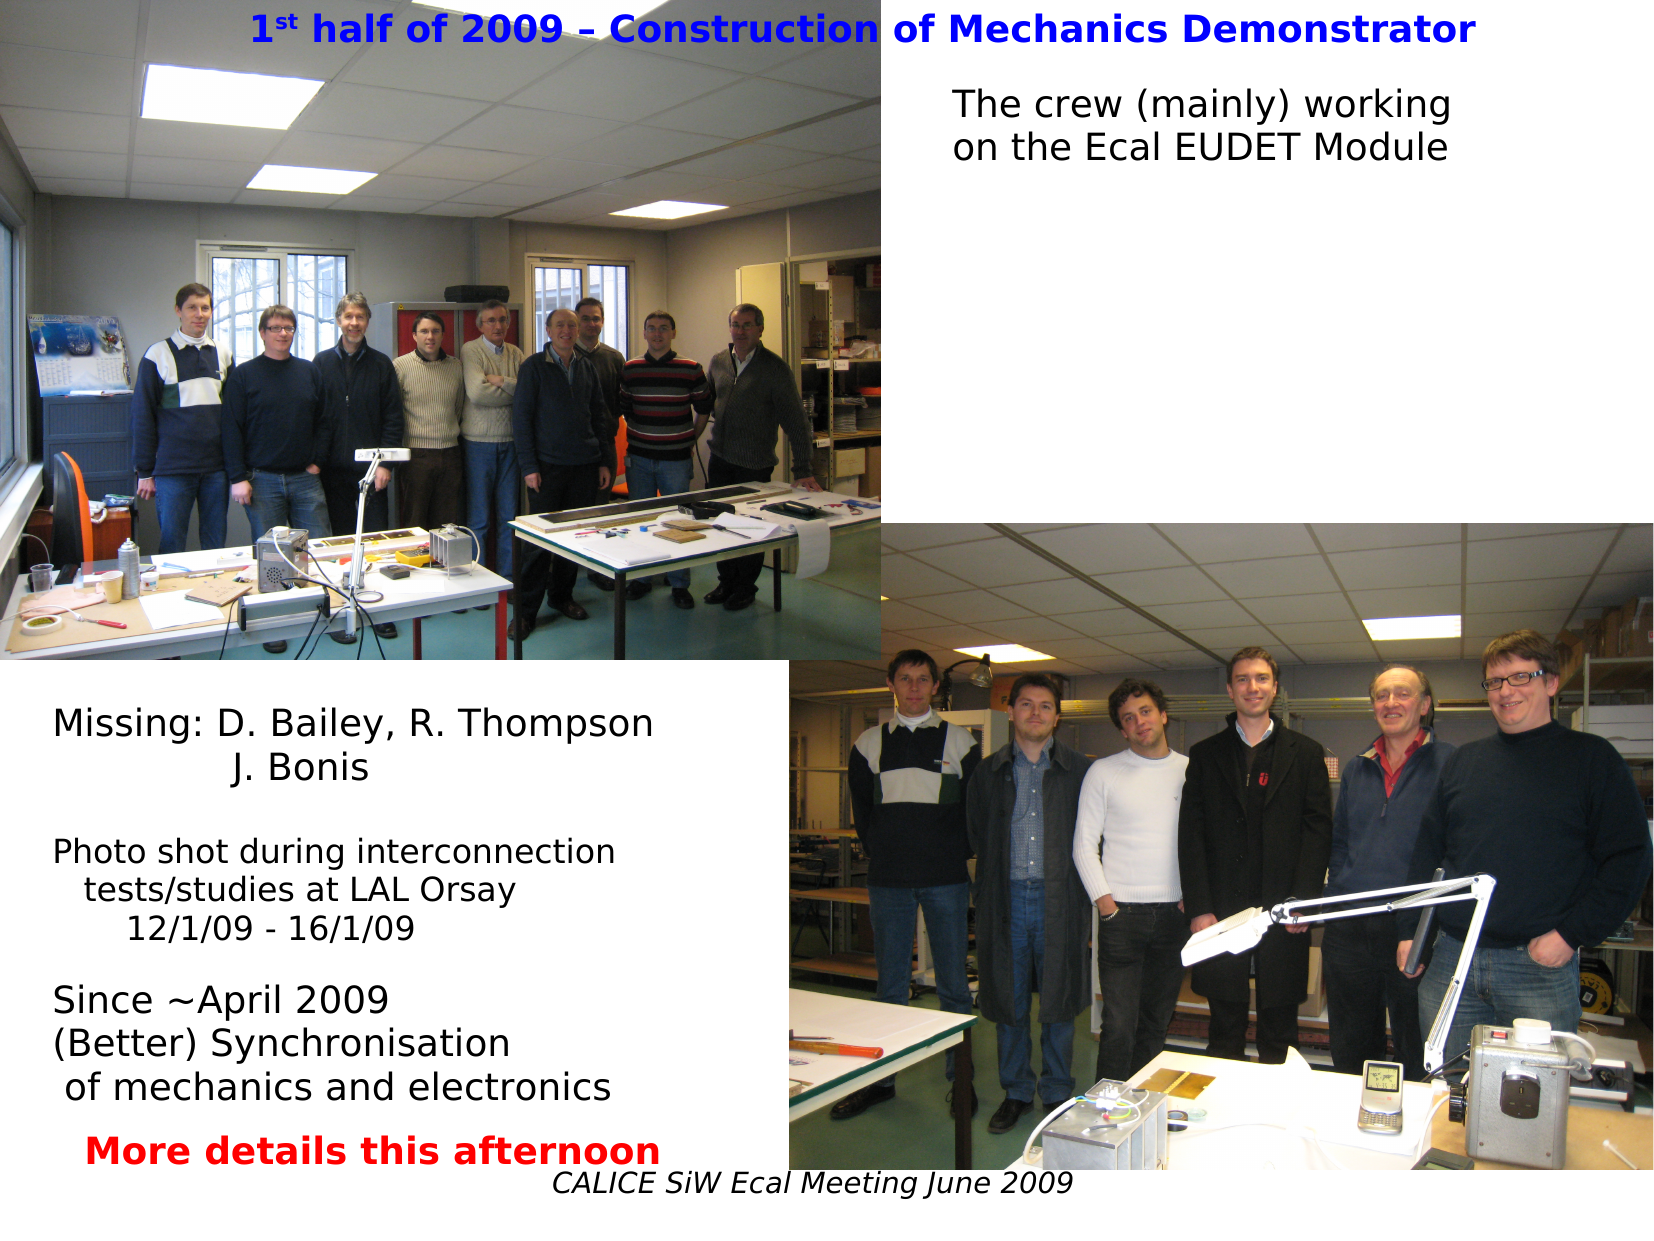

1st half of 2009 – Construction of Mechanics Demonstrator
The crew (mainly) working
on the Ecal EUDET Module
Missing: D. Bailey, R. Thompson
 J. Bonis
Photo shot during interconnection
 tests/studies at LAL Orsay
 12/1/09 - 16/1/09
Since ~April 2009
(Better) Synchronisation
 of mechanics and electronics
More details this afternoon
4